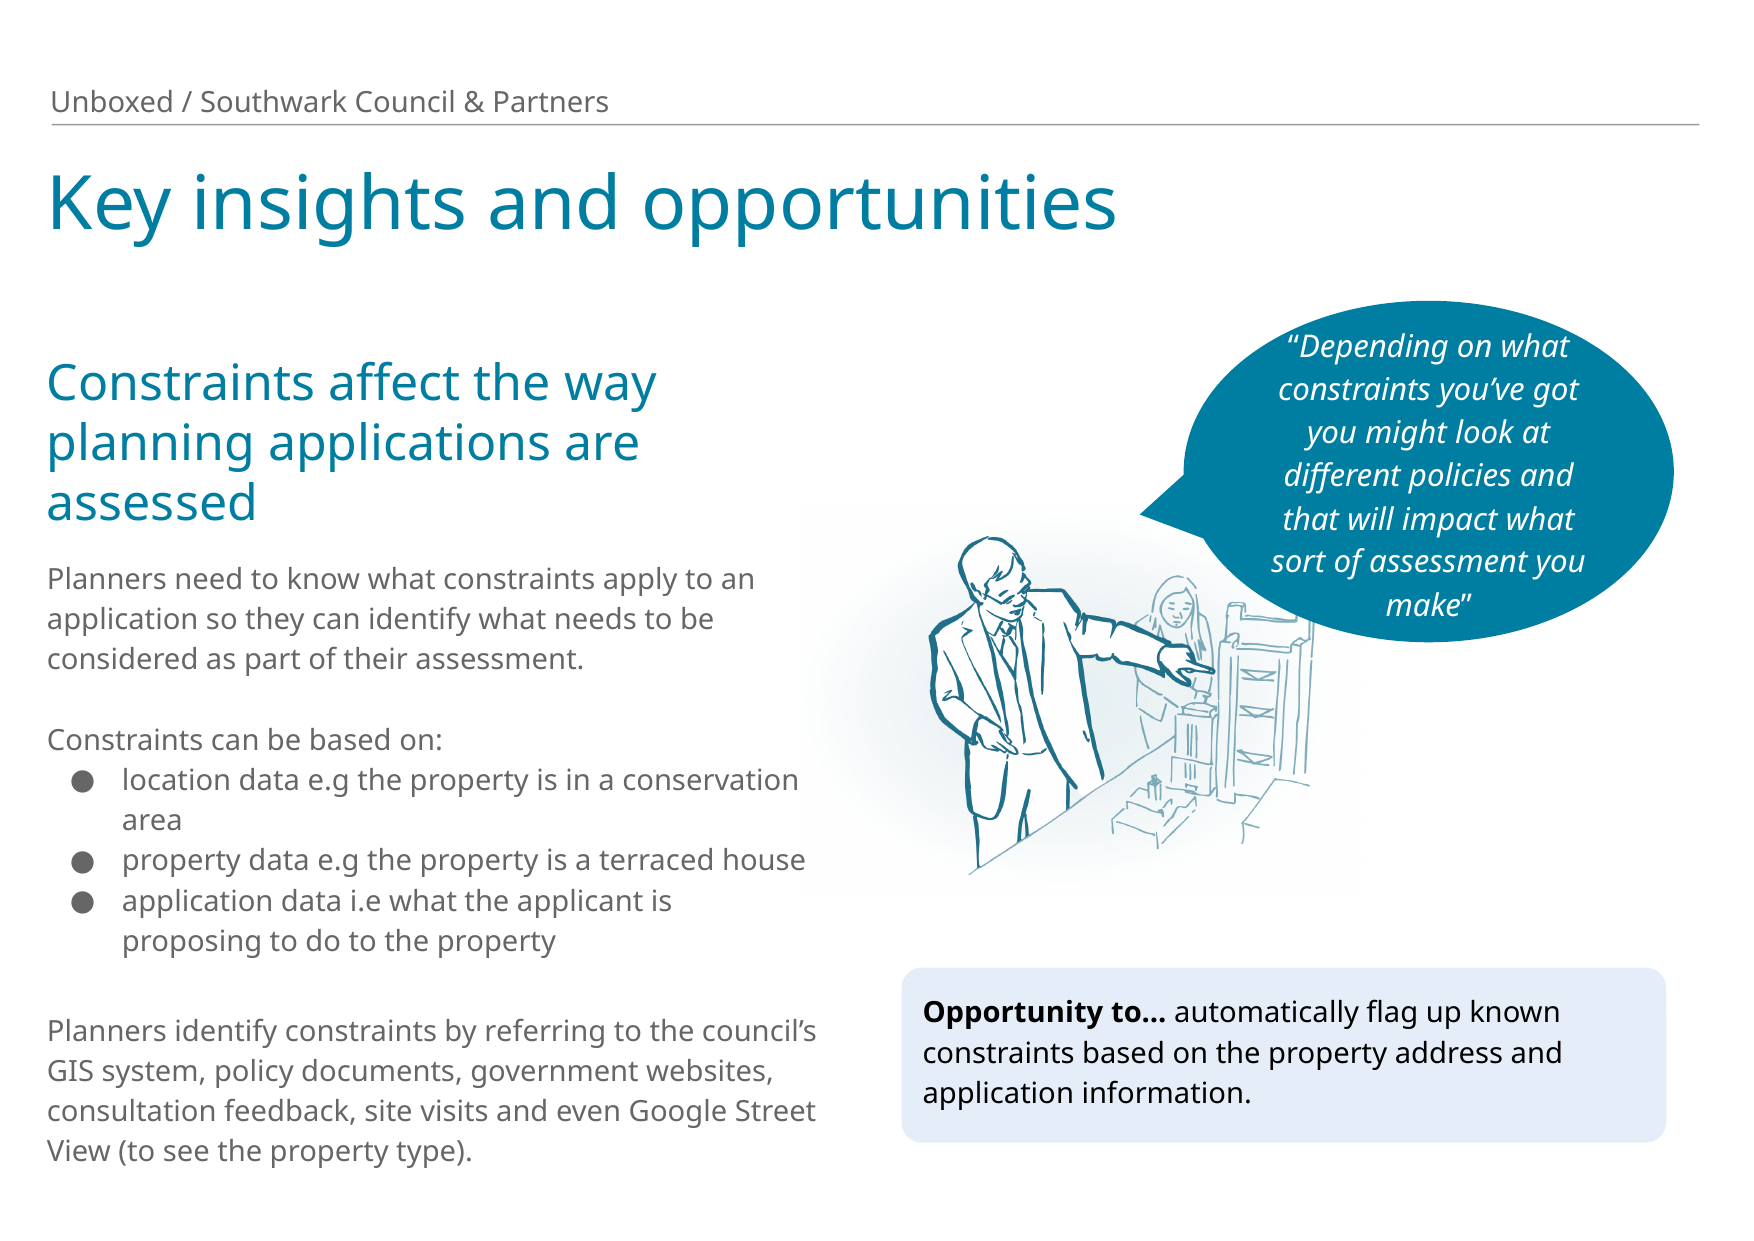

Unboxed / Southwark Council & Partners
Key insights and opportunities
“Depending on what constraints you’ve got you might look at different policies and that will impact what sort of assessment you make”
Constraints affect the way planning applications are assessed
Planners need to know what constraints apply to an application so they can identify what needs to be considered as part of their assessment.
Constraints can be based on:
location data e.g the property is in a conservation area
property data e.g the property is a terraced house
application data i.e what the applicant is proposing to do to the property
Planners identify constraints by referring to the council’s GIS system, policy documents, government websites, consultation feedback, site visits and even Google Street View (to see the property type).
Opportunity to... automatically flag up known constraints based on the property address and application information.